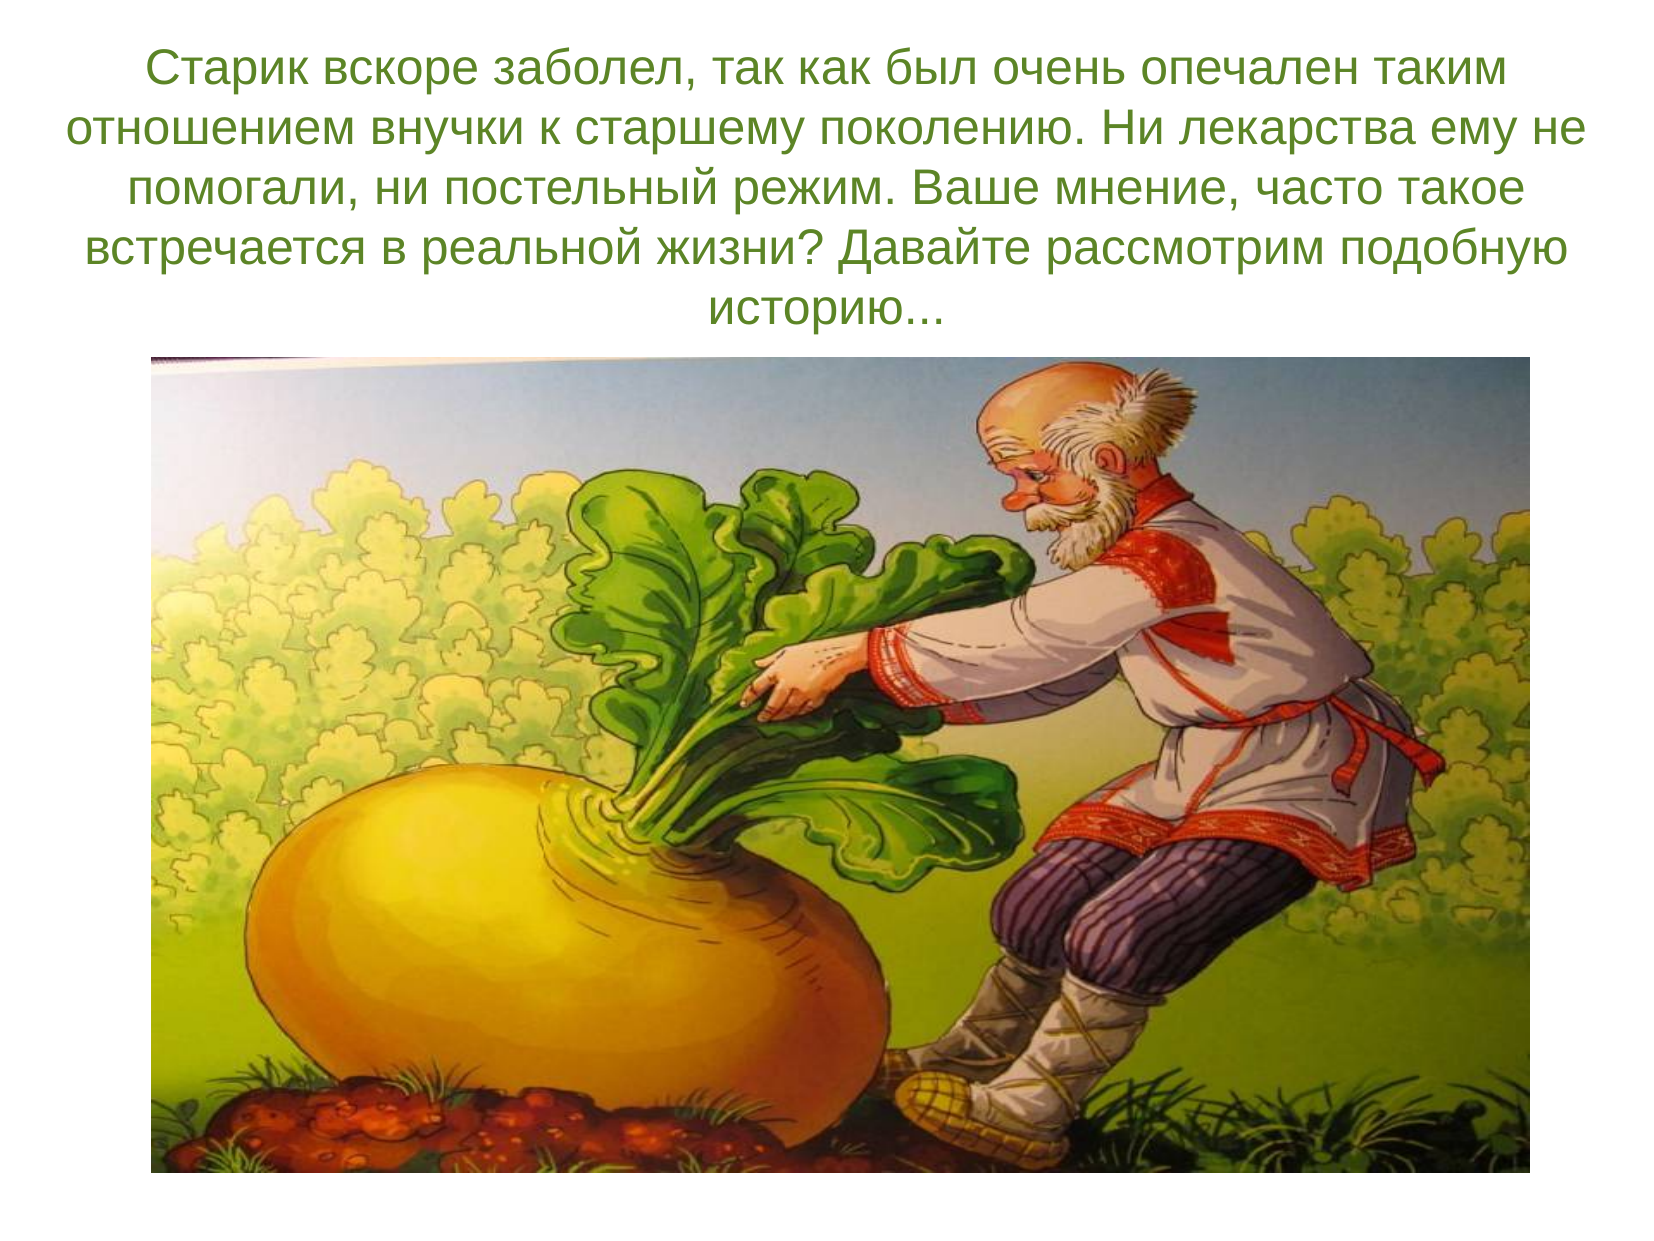

# Старик вскоре заболел, так как был очень опечален таким отношением внучки к старшему поколению. Ни лекарства ему не помогали, ни постельный режим. Ваше мнение, часто такое встречается в реальной жизни? Давайте рассмотрим подобную историю...